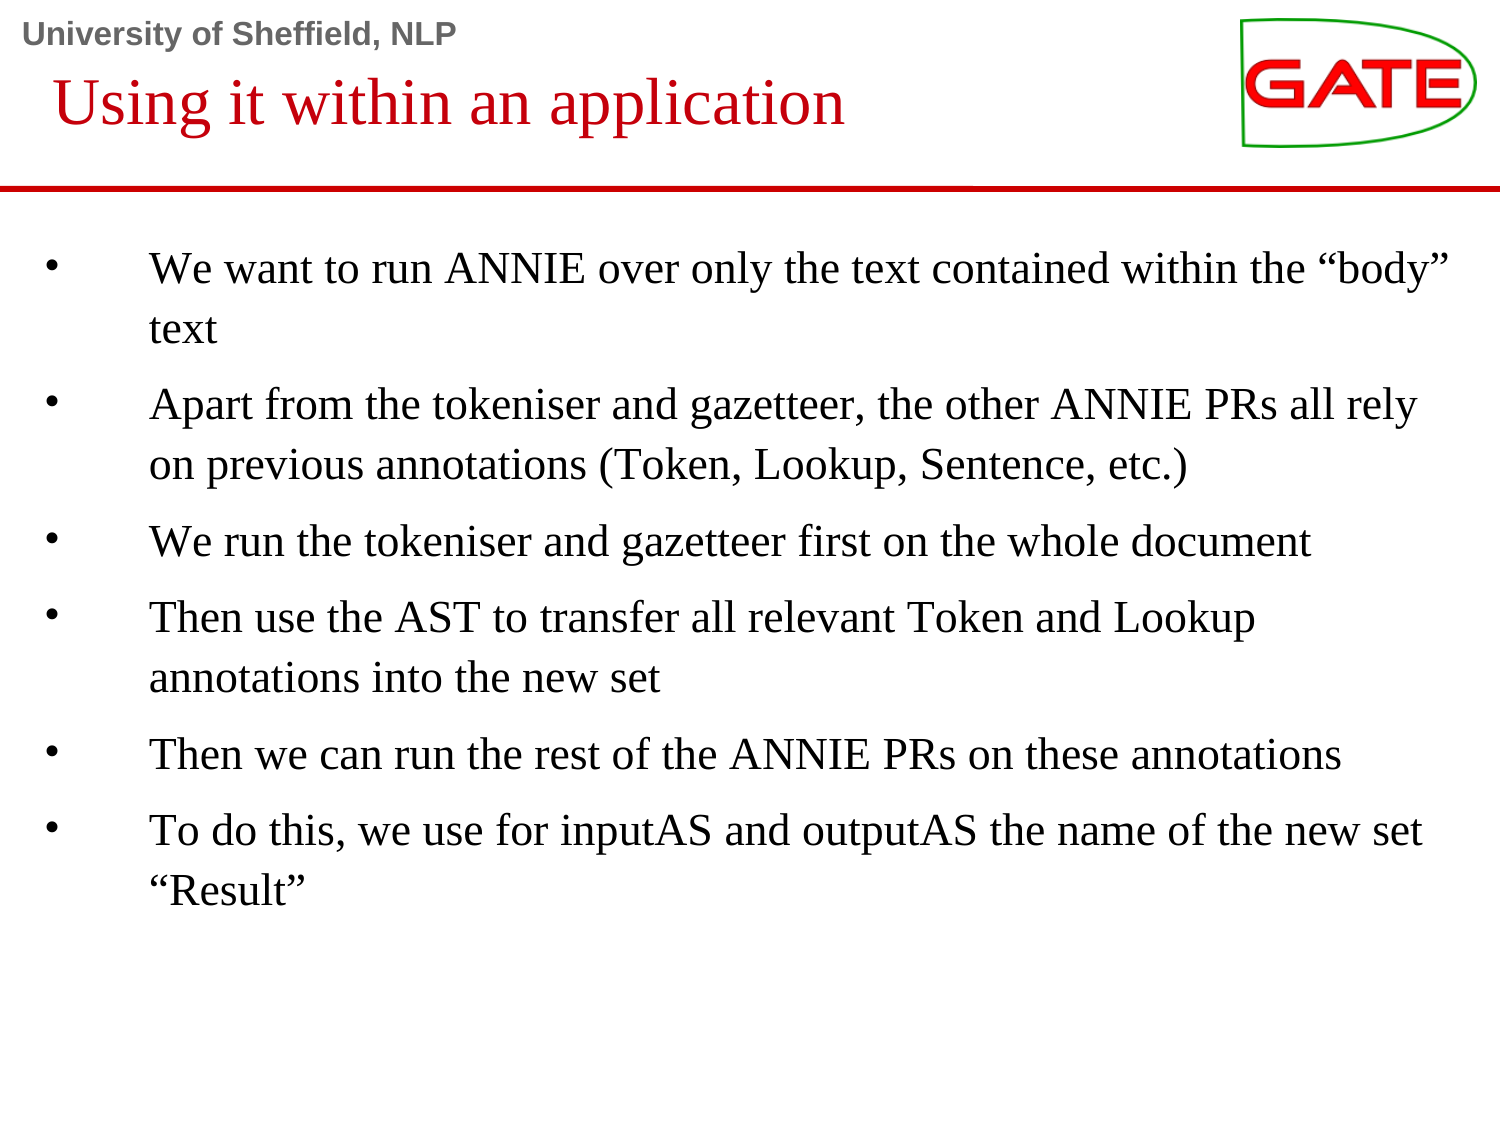

# Using it within an application
We want to run ANNIE over only the text contained within the “body” text
Apart from the tokeniser and gazetteer, the other ANNIE PRs all rely on previous annotations (Token, Lookup, Sentence, etc.)
We run the tokeniser and gazetteer first on the whole document
Then use the AST to transfer all relevant Token and Lookup annotations into the new set
Then we can run the rest of the ANNIE PRs on these annotations
To do this, we use for inputAS and outputAS the name of the new set “Result”